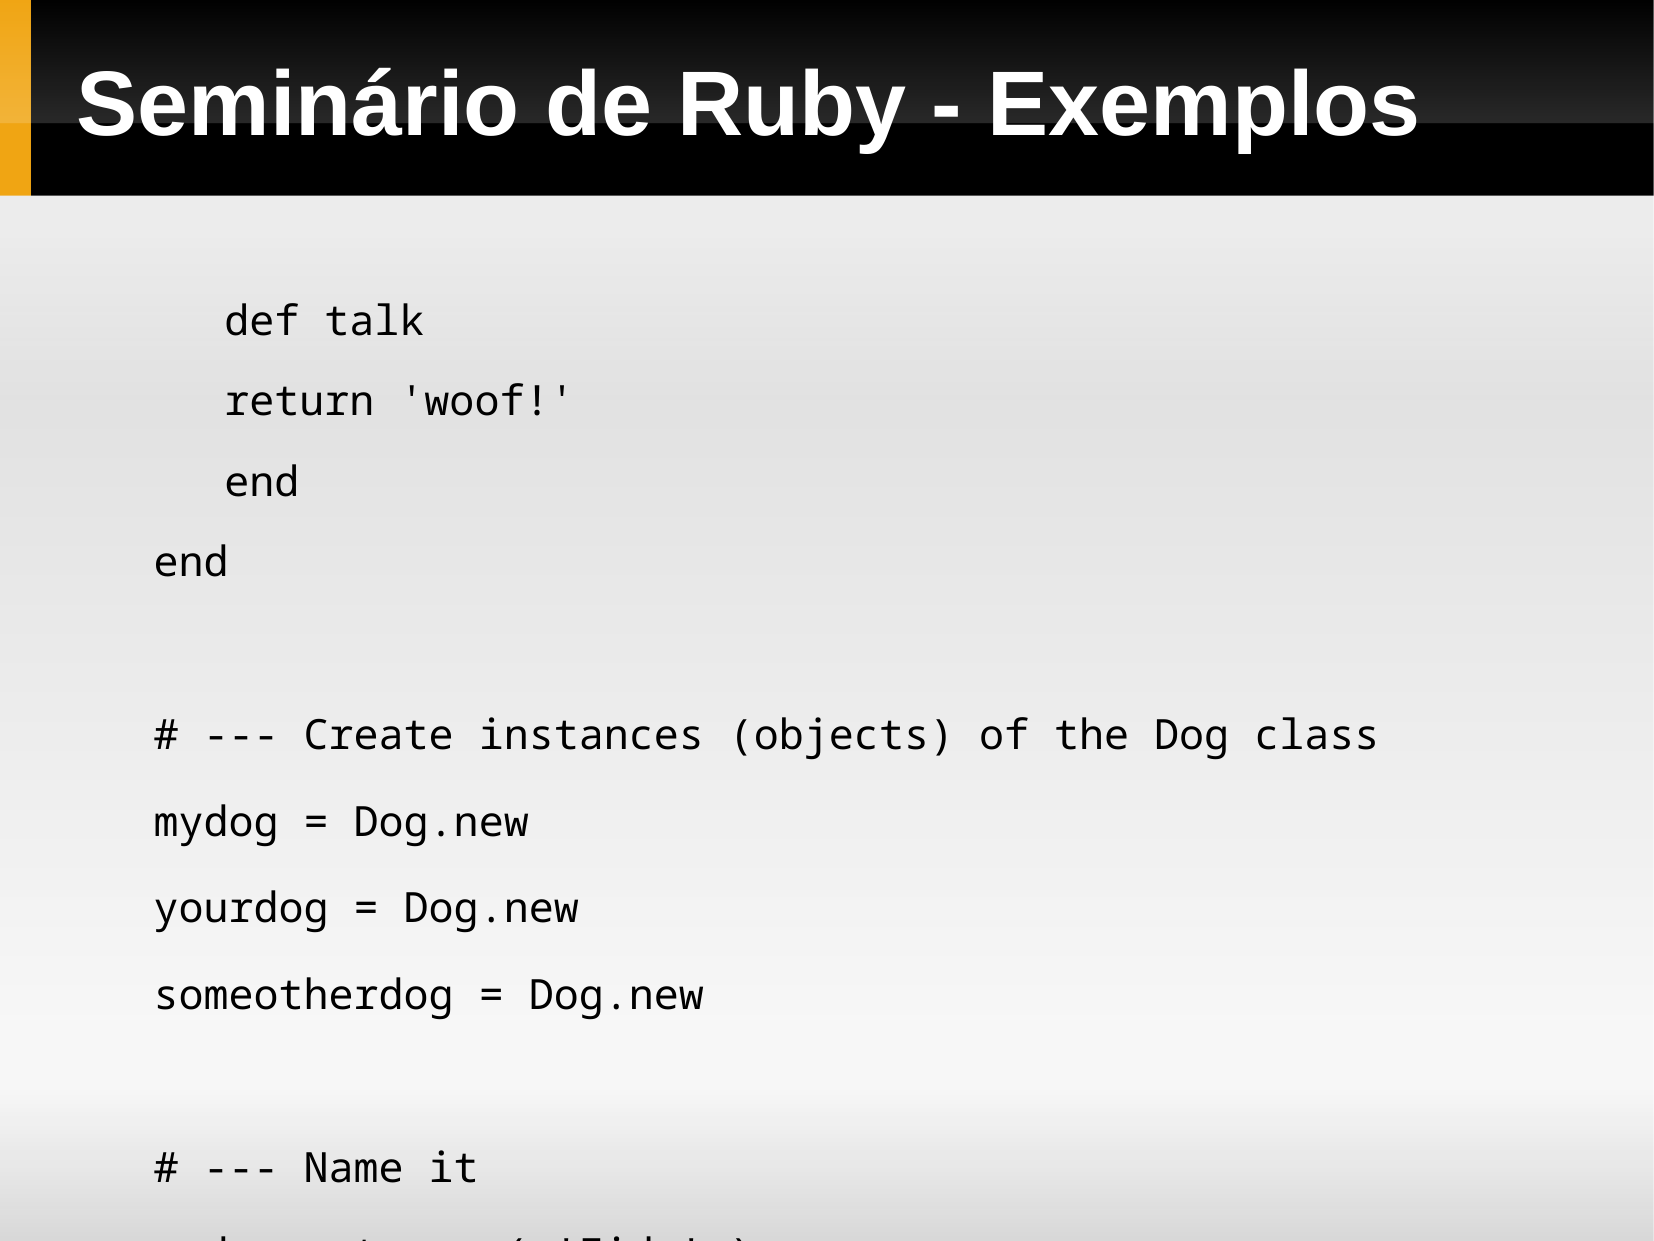

# Seminário de Ruby - Exemplos
def talk
return 'woof!'
end
end
# --- Create instances (objects) of the Dog class
mydog = Dog.new
yourdog = Dog.new
someotherdog = Dog.new
# --- Name it
mydog.set_name( 'Fido' )
yourdog.set_name( 'Bonzo' )